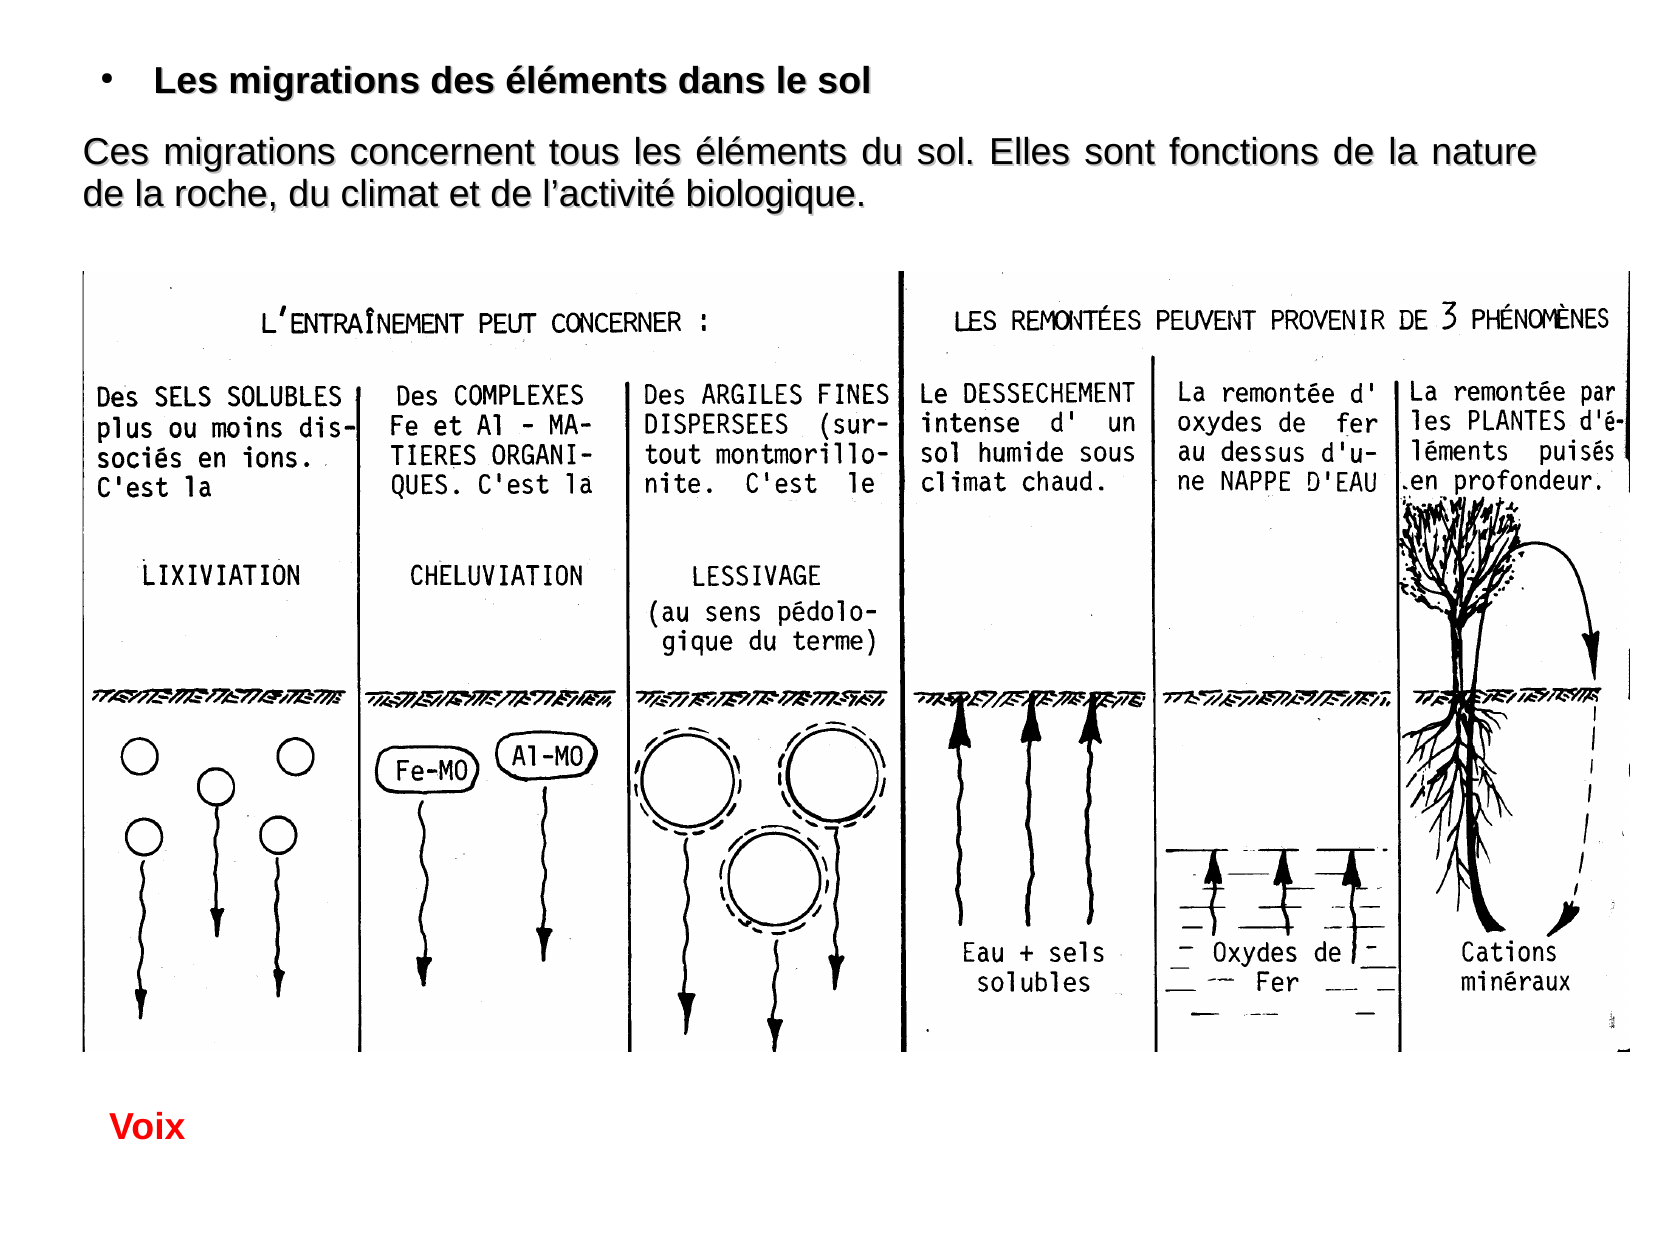

# Les migrations des éléments dans le sol
Ces migrations concernent tous les éléments du sol. Elles sont fonctions de la nature de la roche, du climat et de l’activité biologique.
Voix